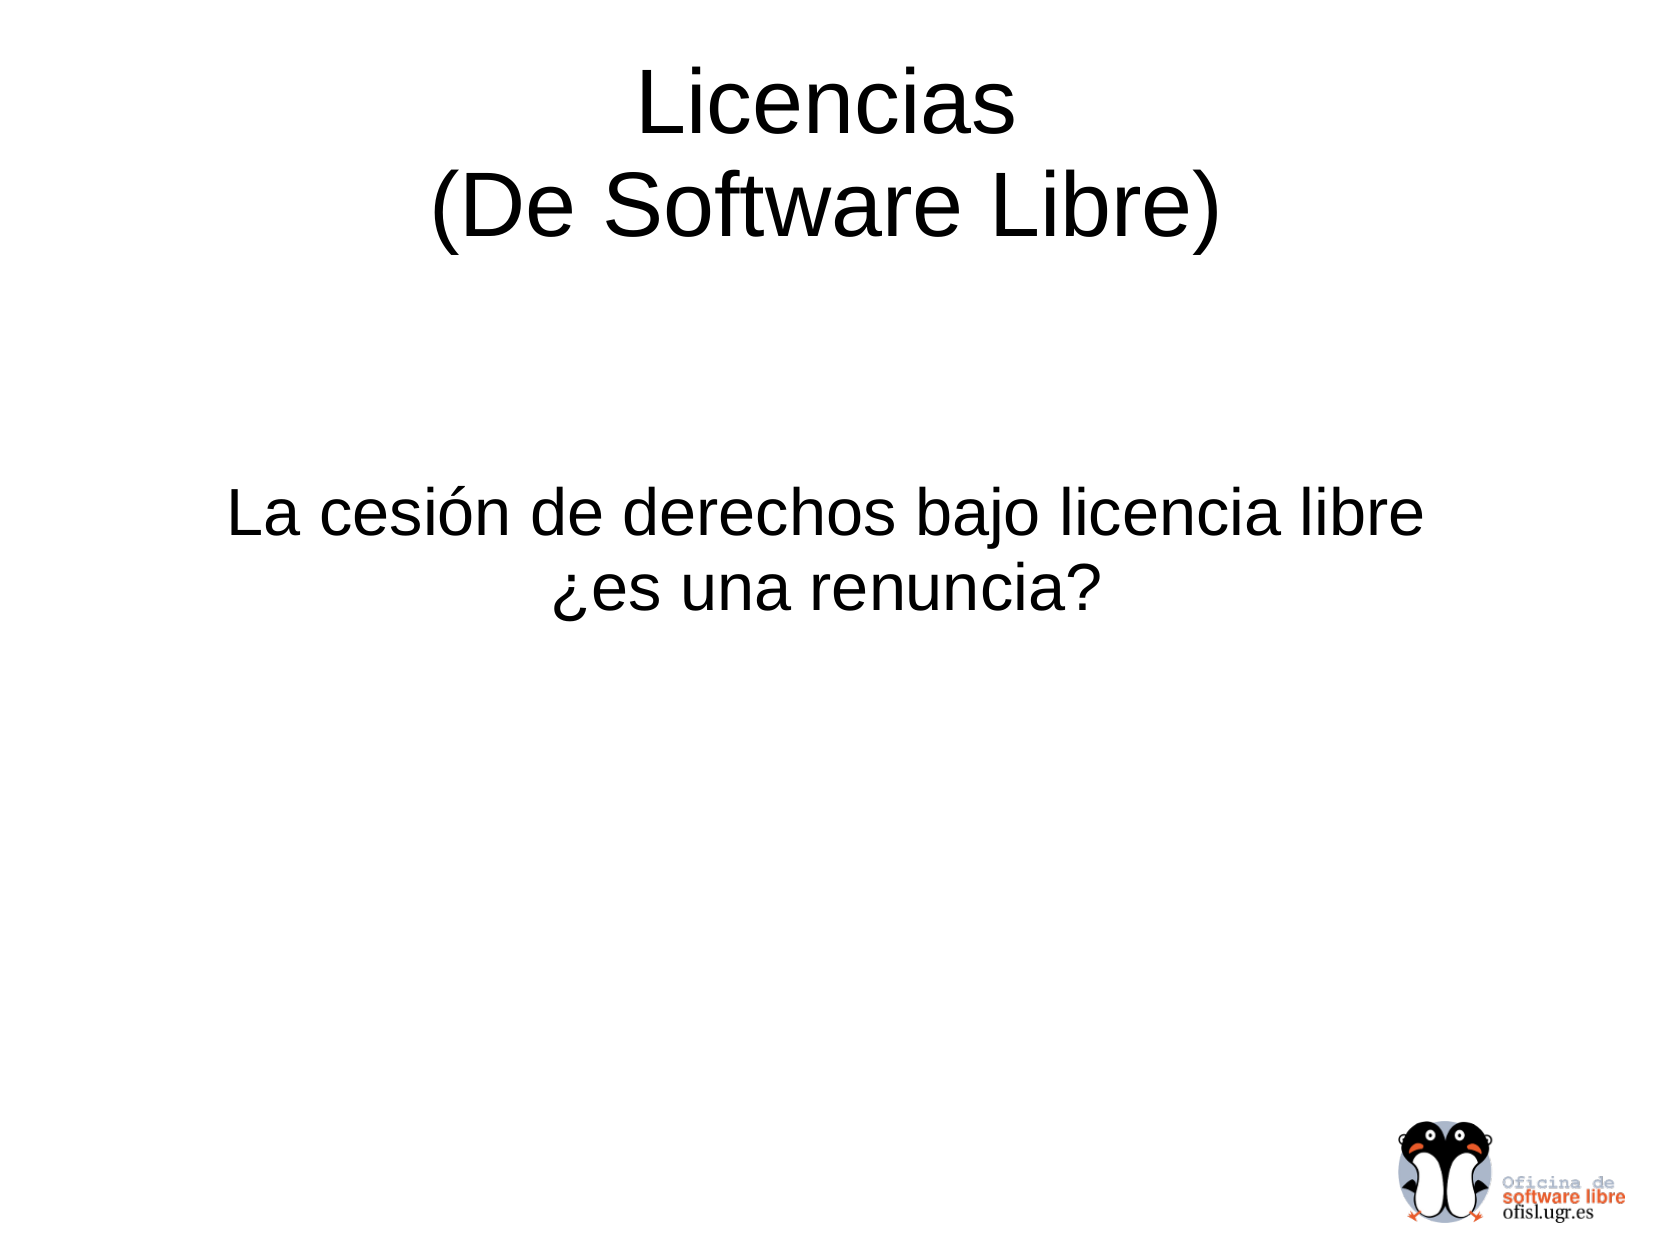

# Licencias (De Software Libre)
La cesión de derechos bajo licencia libre
¿es una renuncia?